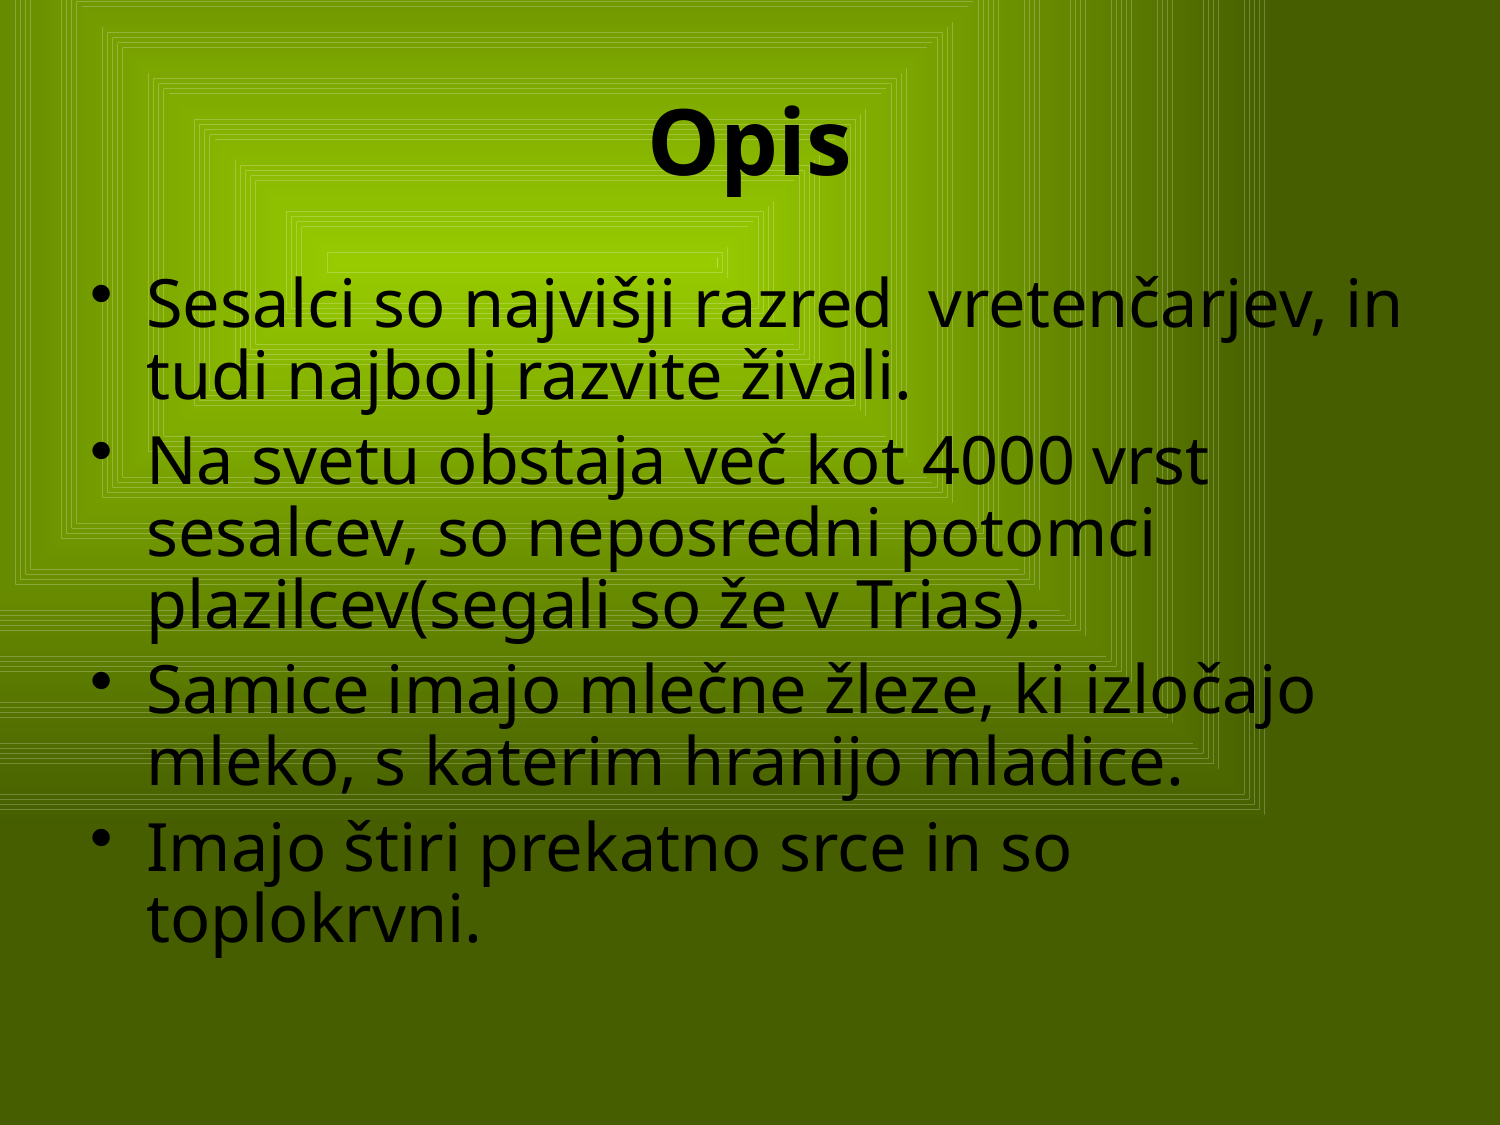

# Opis
Sesalci so najvišji razred vretenčarjev, in tudi najbolj razvite živali.
Na svetu obstaja več kot 4000 vrst sesalcev, so neposredni potomci plazilcev(segali so že v Trias).
Samice imajo mlečne žleze, ki izločajo mleko, s katerim hranijo mladice.
Imajo štiri prekatno srce in so toplokrvni.